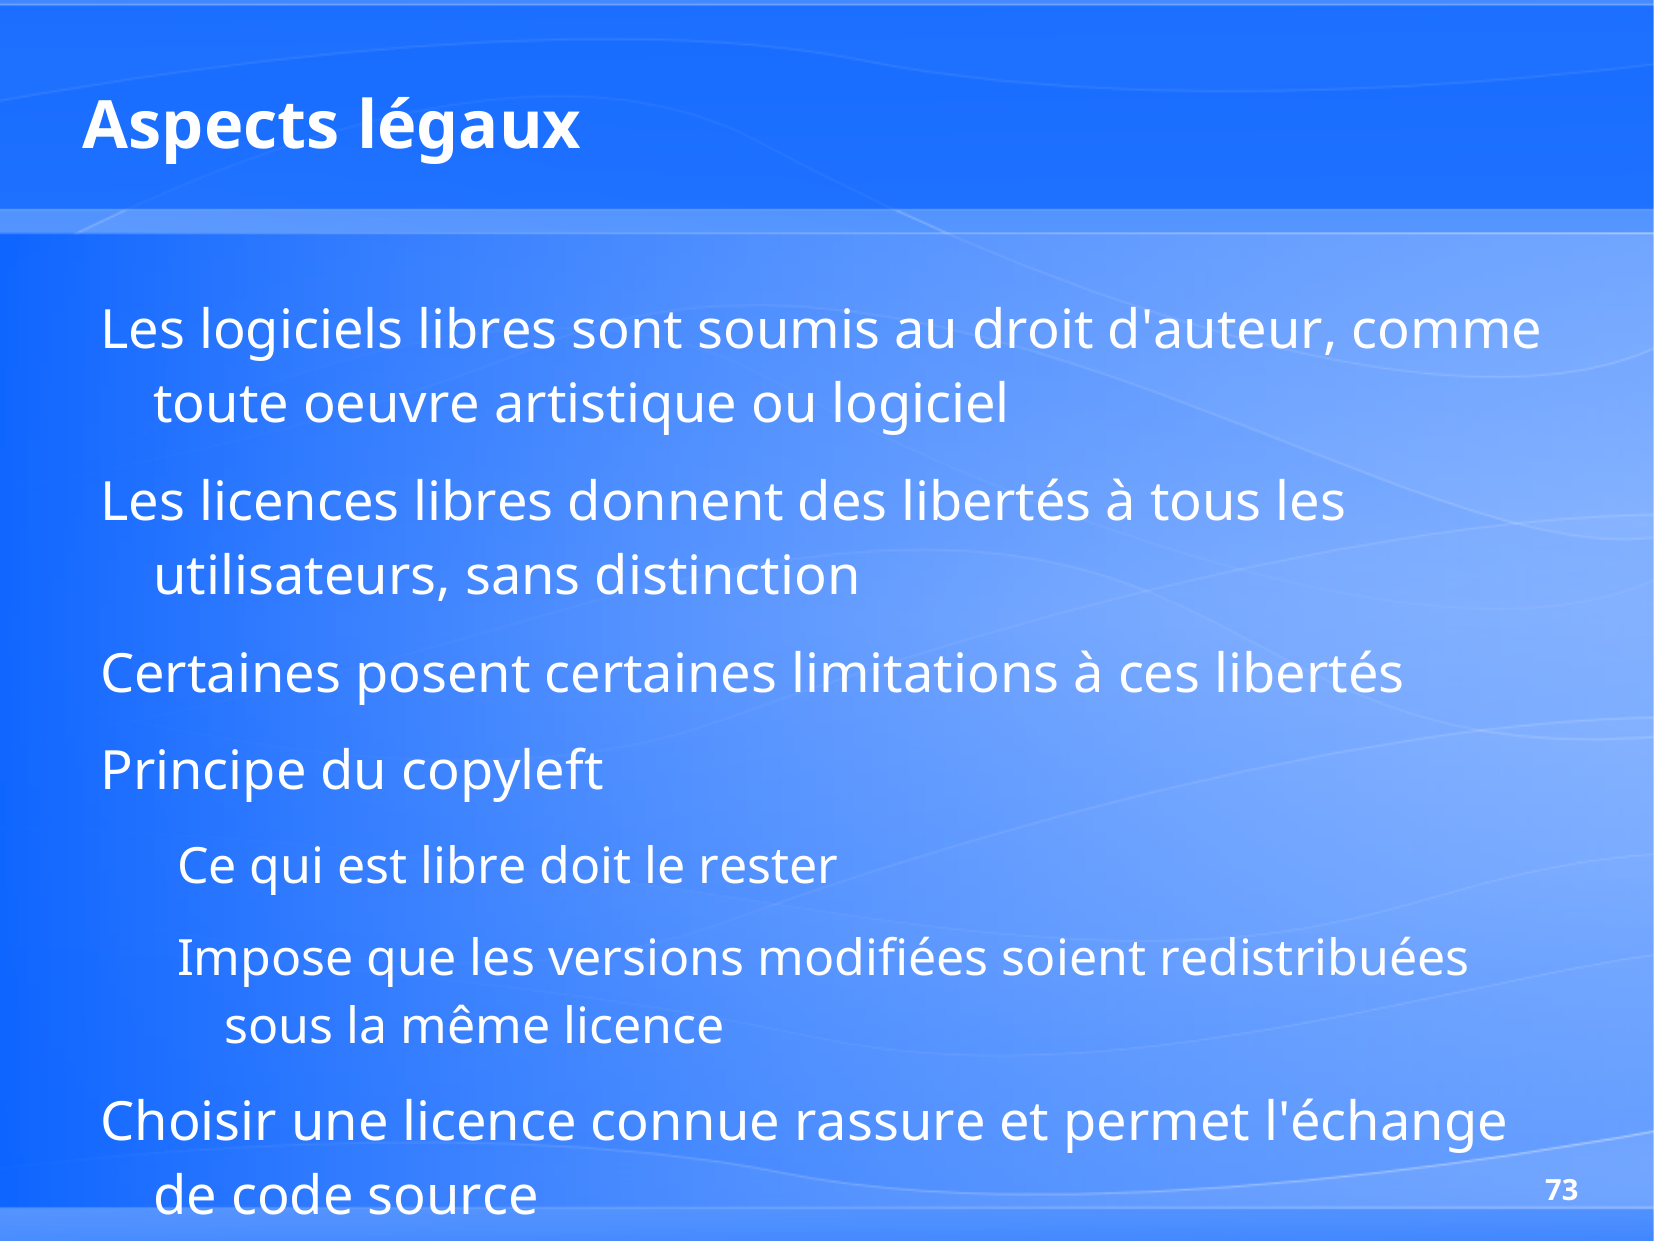

# Aspects légaux
Les logiciels libres sont soumis au droit d'auteur, comme toute oeuvre artistique ou logiciel
Les licences libres donnent des libertés à tous les utilisateurs, sans distinction
Certaines posent certaines limitations à ces libertés
Principe du copyleft
Ce qui est libre doit le rester
Impose que les versions modifiées soient redistribuées sous la même licence
Choisir une licence connue rassure et permet l'échange de code source
73